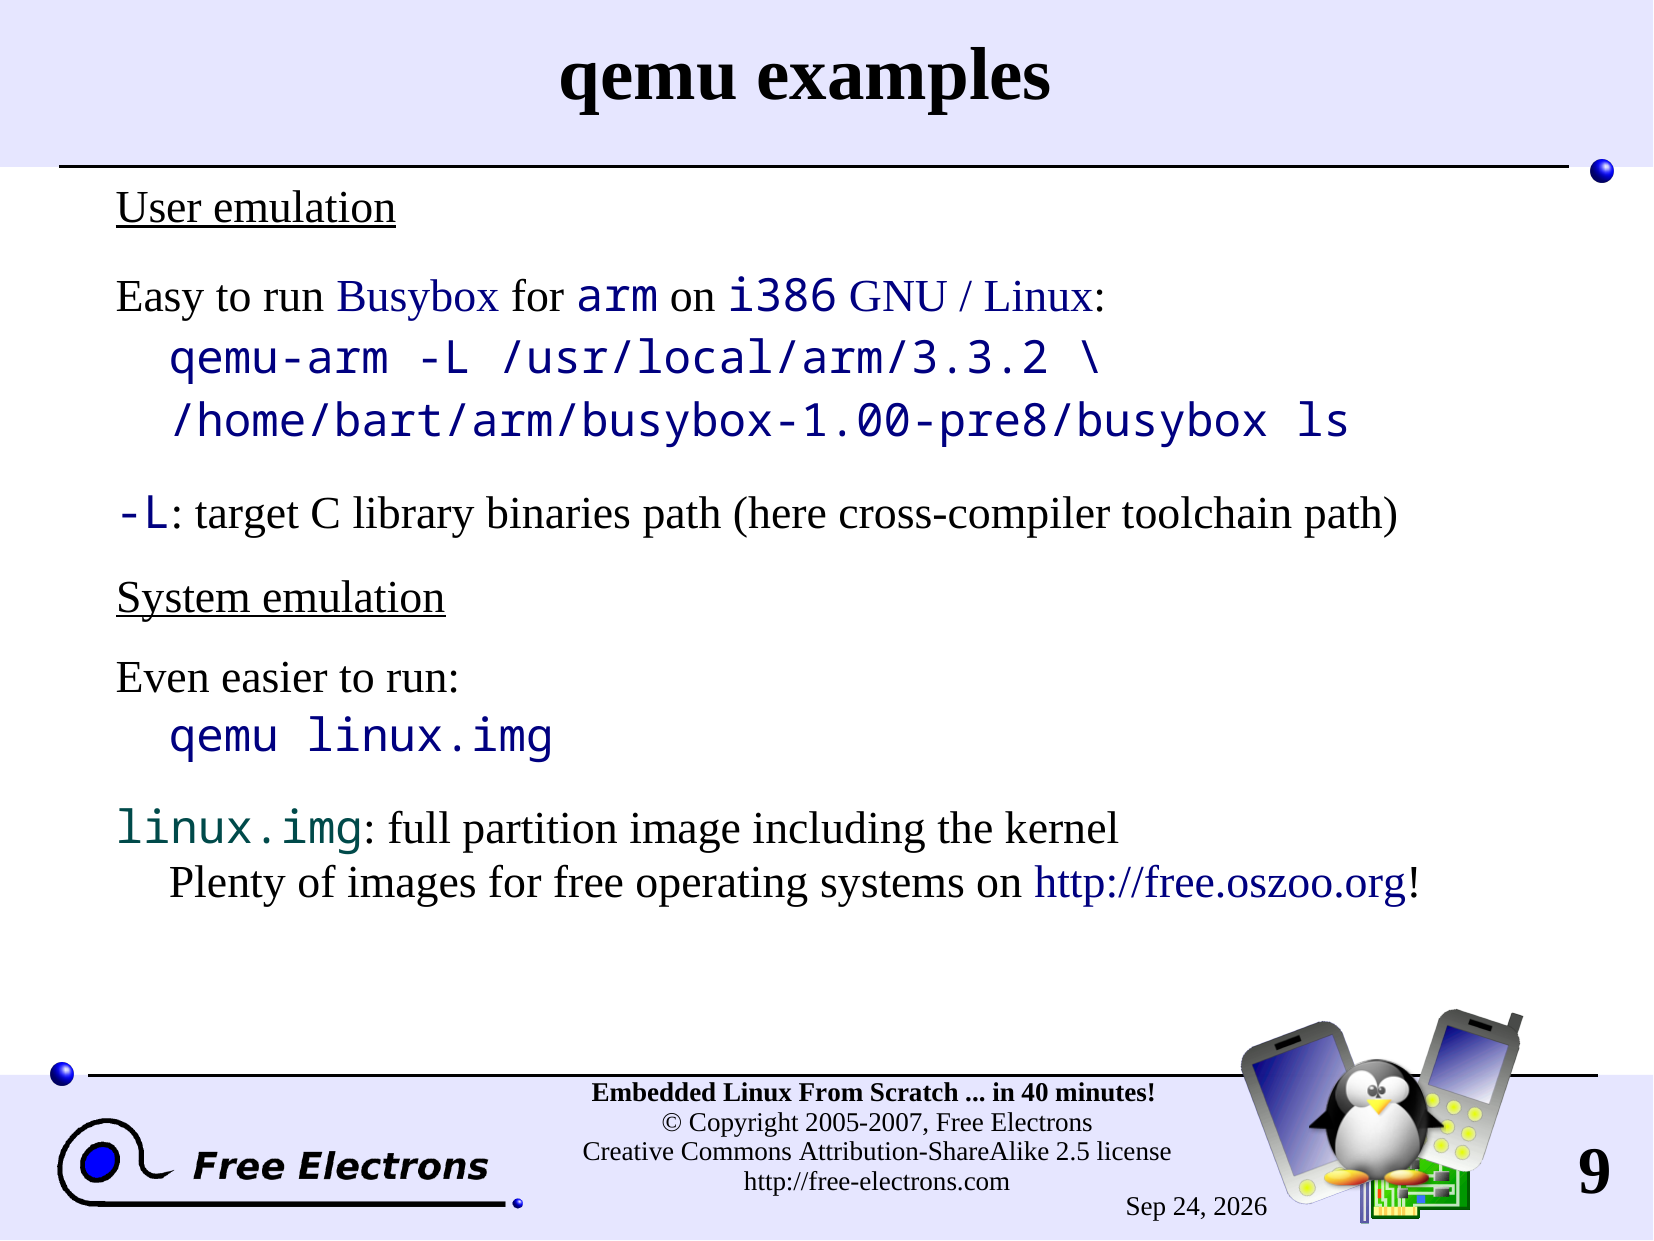

# qemu examples
User emulation
Easy to run Busybox for arm on i386 GNU / Linux:
qemu-arm -L /usr/local/arm/3.3.2 \
/home/bart/arm/busybox-1.00-pre8/busybox ls
-L: target C library binaries path (here cross-compiler toolchain path)
System emulation
Even easier to run:
qemu linux.img
linux.img: full partition image including the kernel
Plenty of images for free operating systems on http://free.oszoo.org!